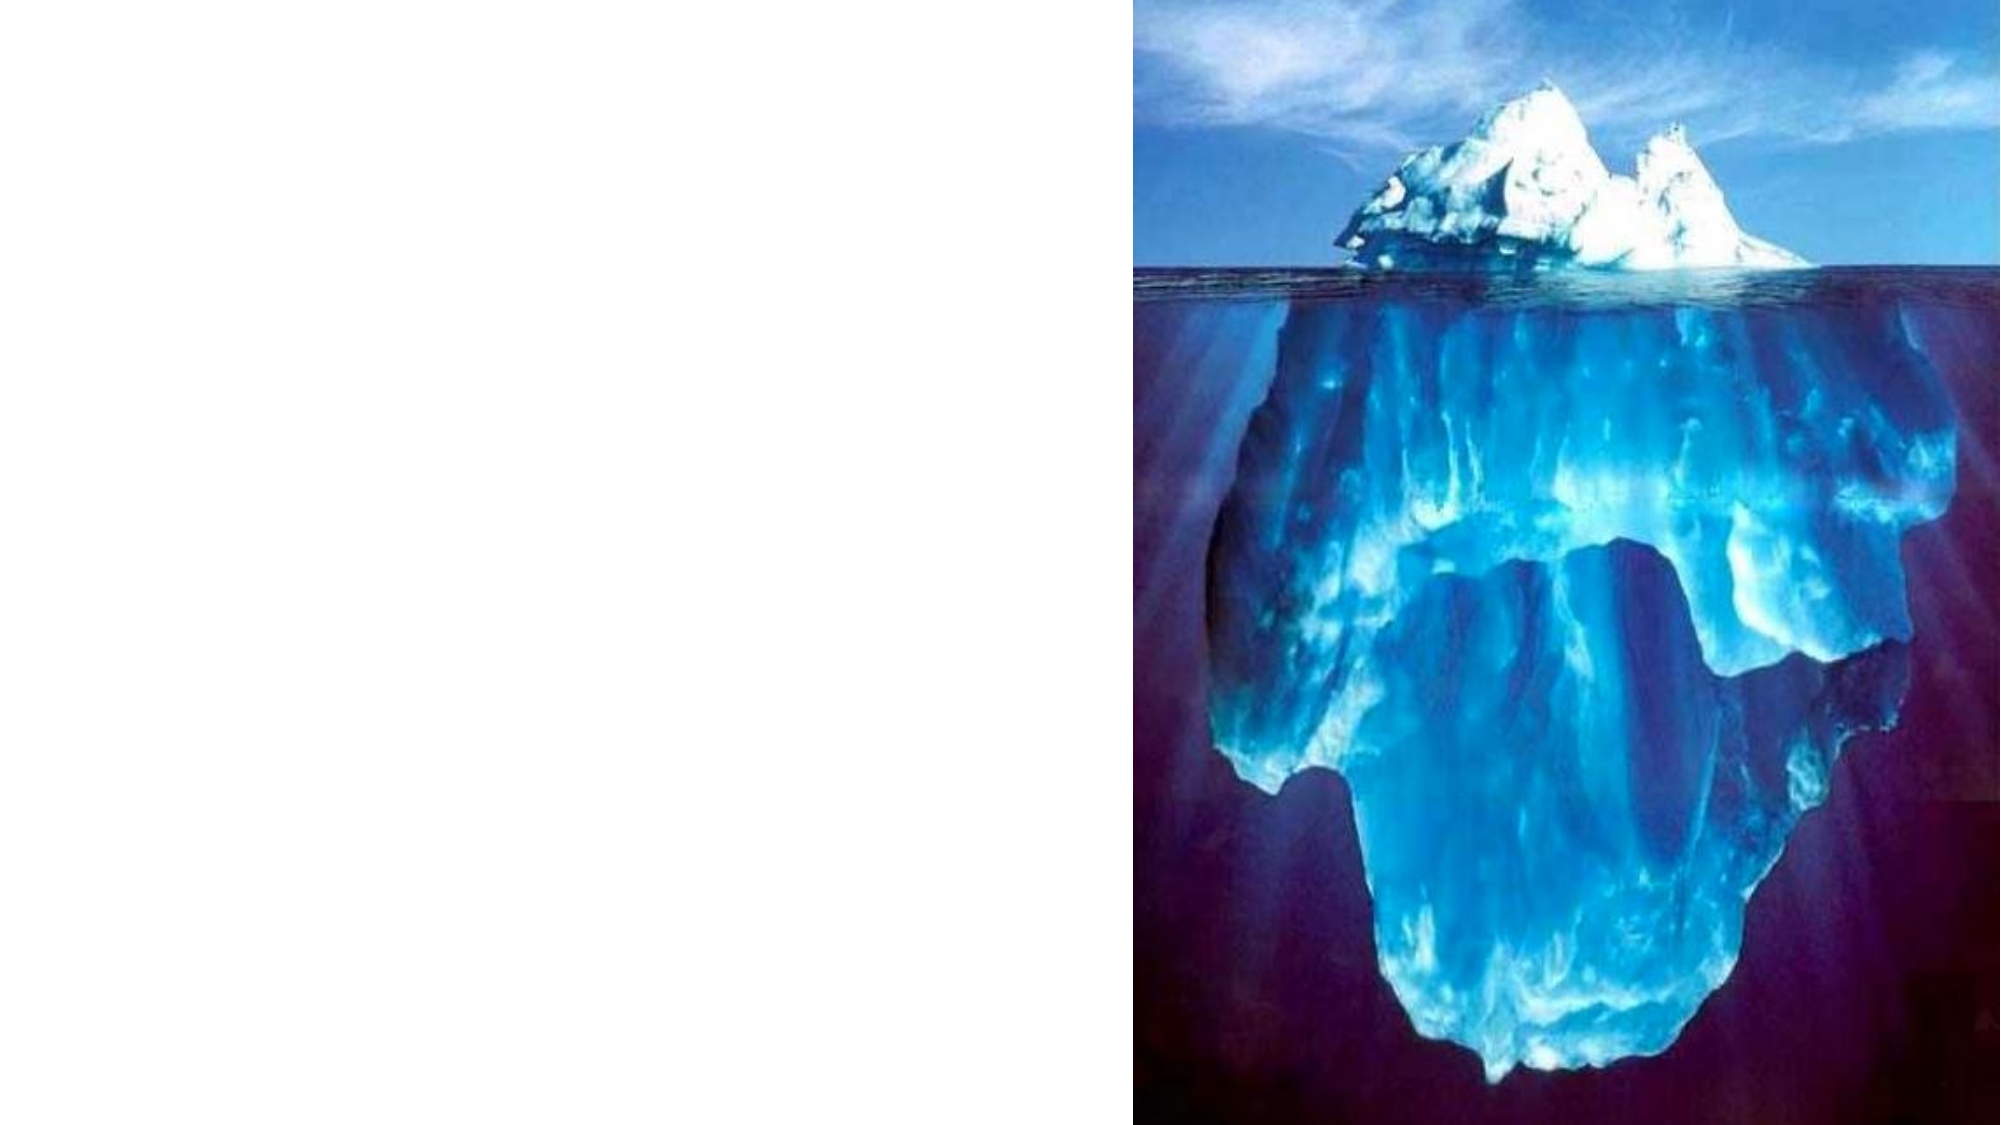

Poder Visible: elaboración y aplicación de reglas, toma de decisiones formales
Poder Oculto: controlo de la agenda por intereses
Poder Invisible: dar forma a creencias, valores, narrativas
Poder Sistémico: los códigos 'genéticos’ y arreglos sistémicos: dominante-subordinado-explotar-extracto son lógicas profundas del patriarcado, el capitalismo, la supremacía blanca, el colonialismo, el imperialismo, que impiden que surjan nuevos pensamientos y arreglos incluso cuando buscamos el cambio.